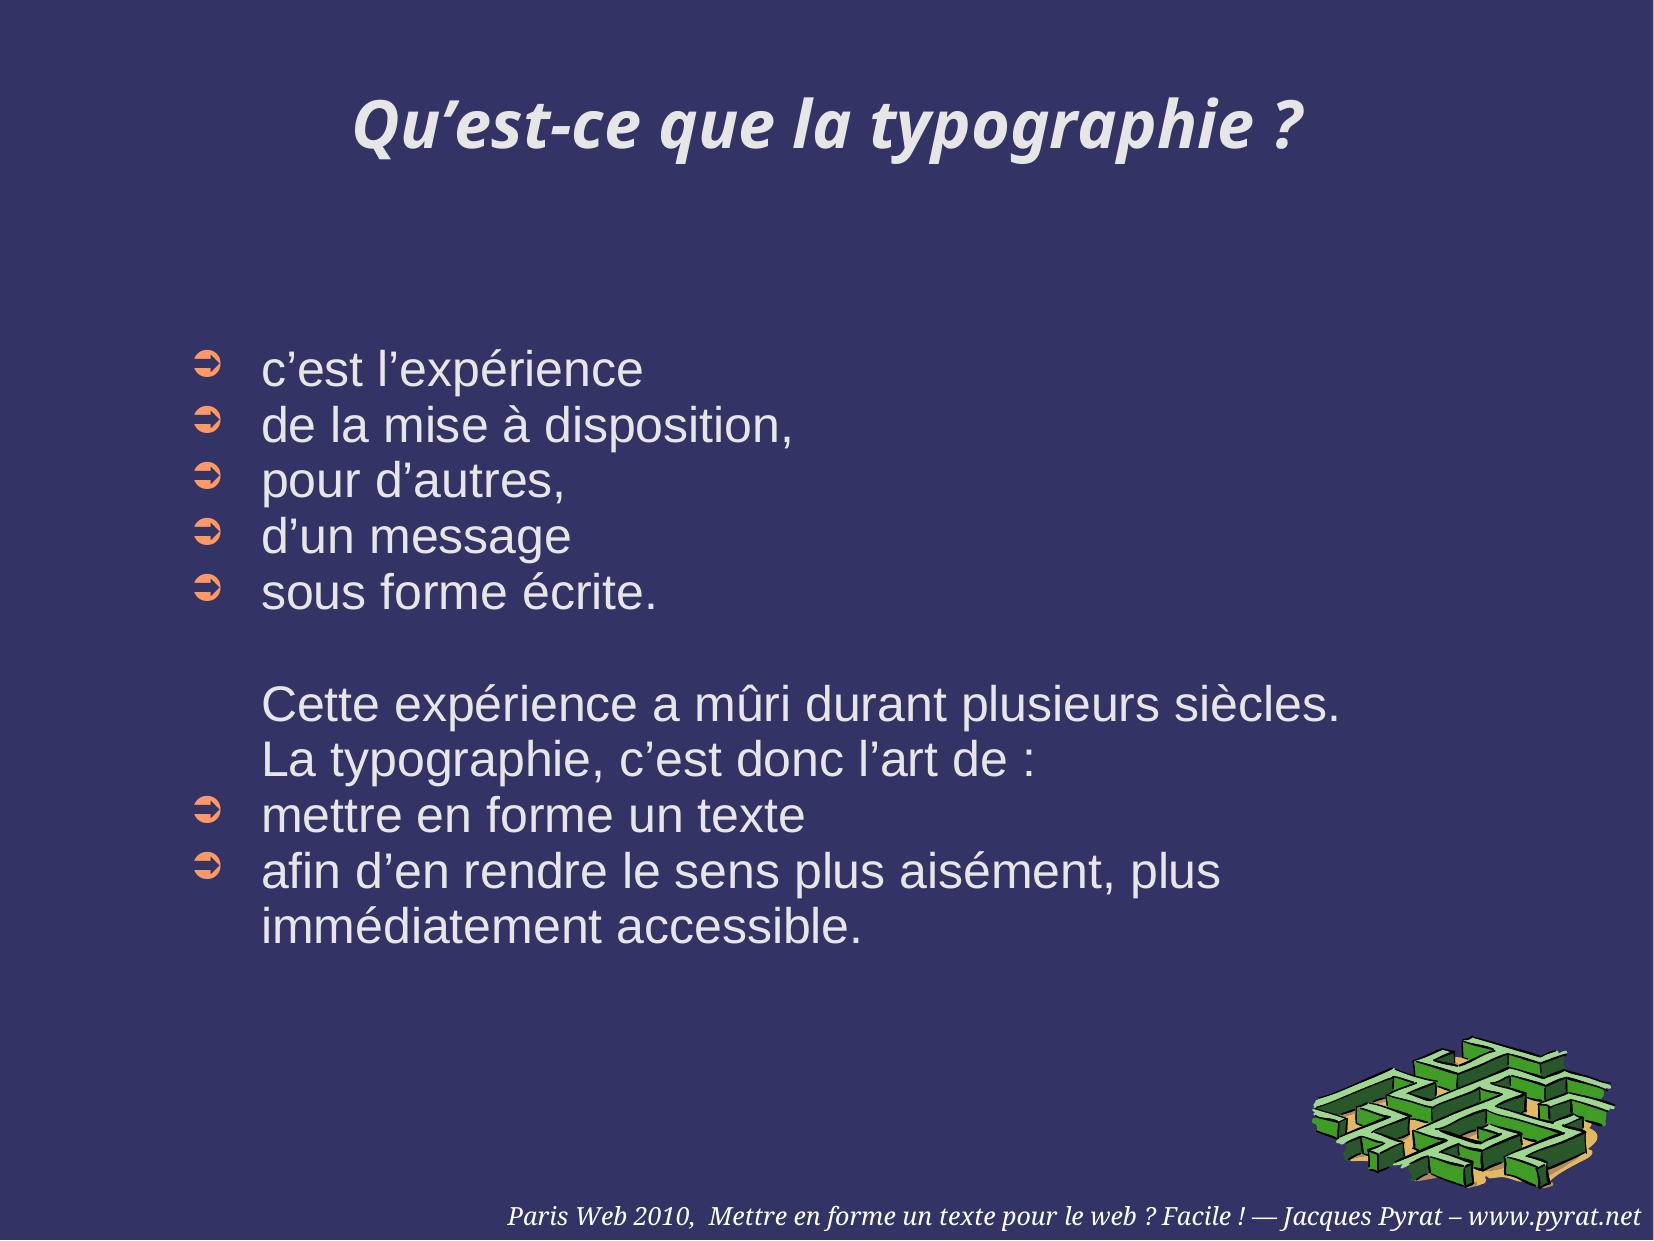

# Qu’est-ce que la typographie ?
c’est l’expérience
de la mise à disposition,
pour d’autres,
d’un message
sous forme écrite.
Cette expérience a mûri durant plusieurs siècles.
La typographie, c’est donc l’art de :
mettre en forme un texte
afin d’en rendre le sens plus aisément, plus immédiatement accessible.